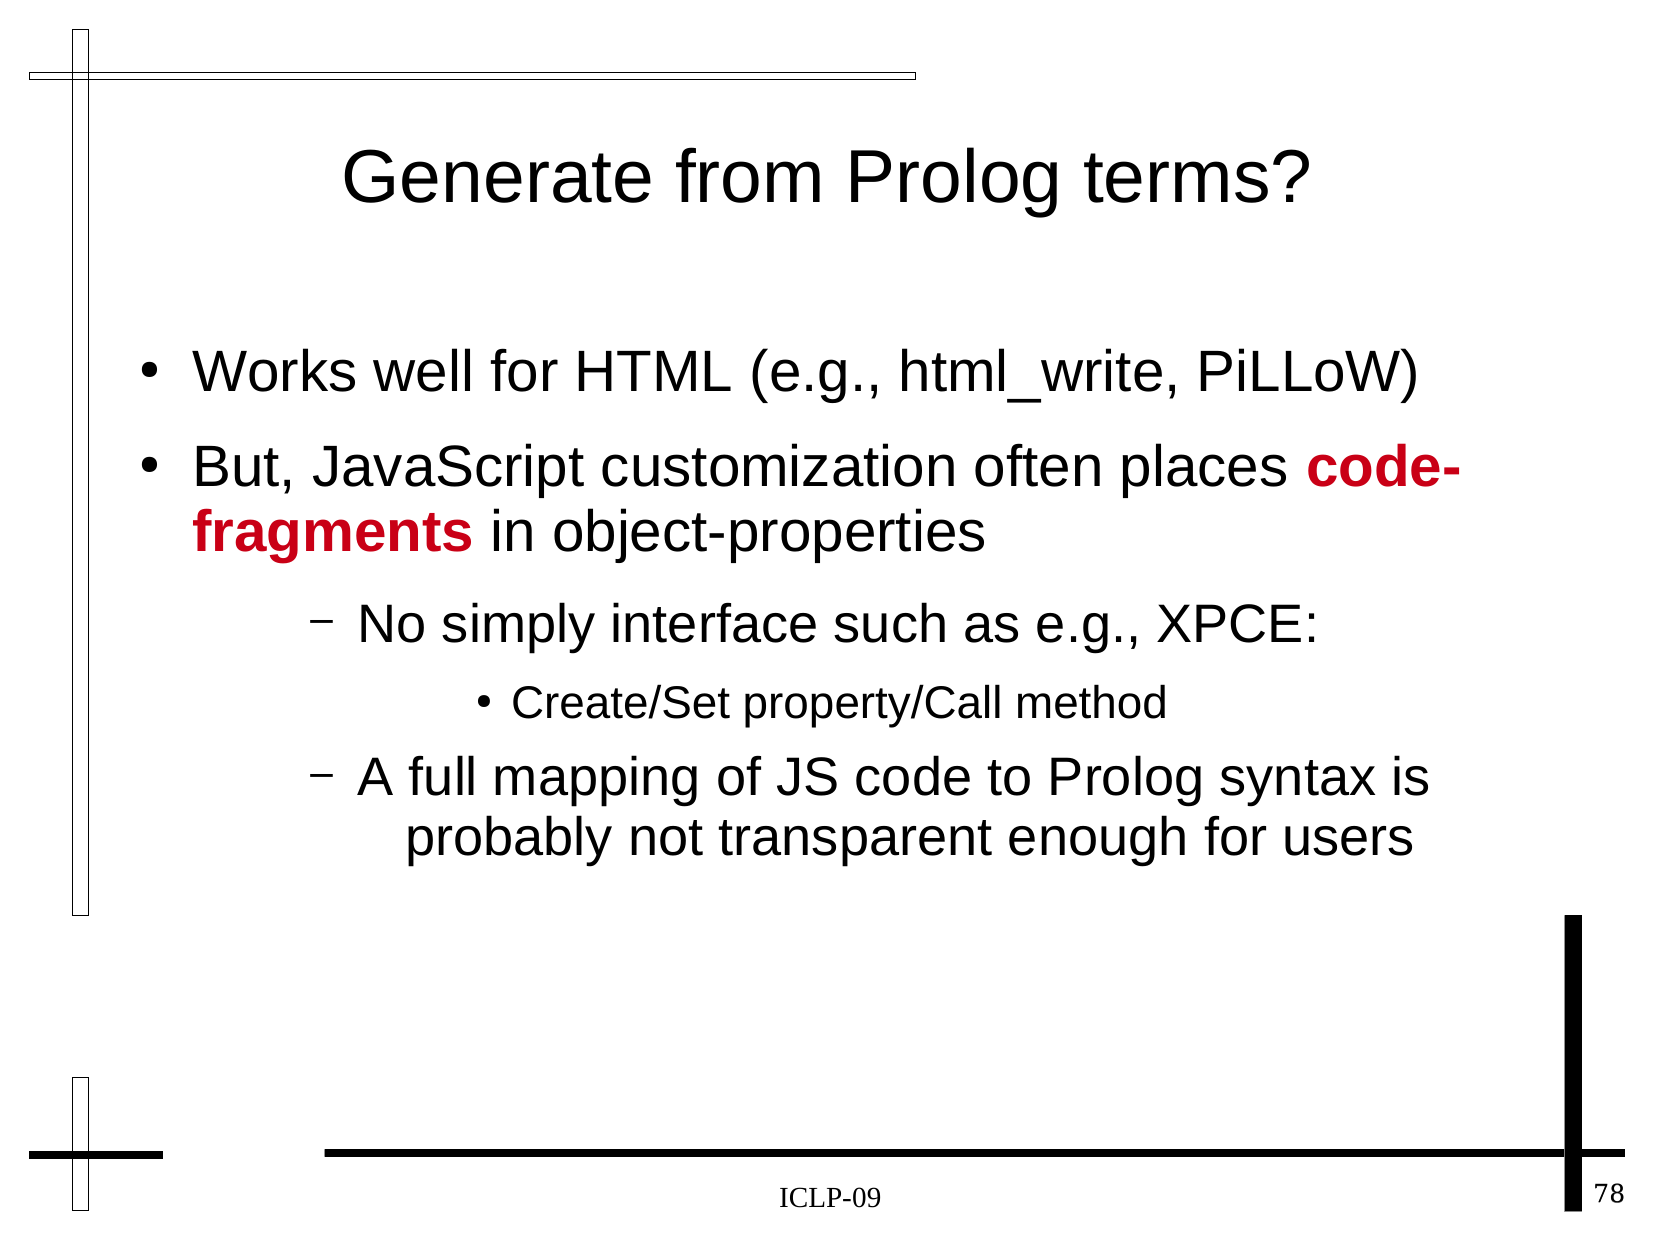

# Generate from Prolog terms?
Works well for HTML (e.g., html_write, PiLLoW)
But, JavaScript customization often places code-fragments in object-properties
No simply interface such as e.g., XPCE:
Create/Set property/Call method
A full mapping of JS code to Prolog syntax is probably not transparent enough for users